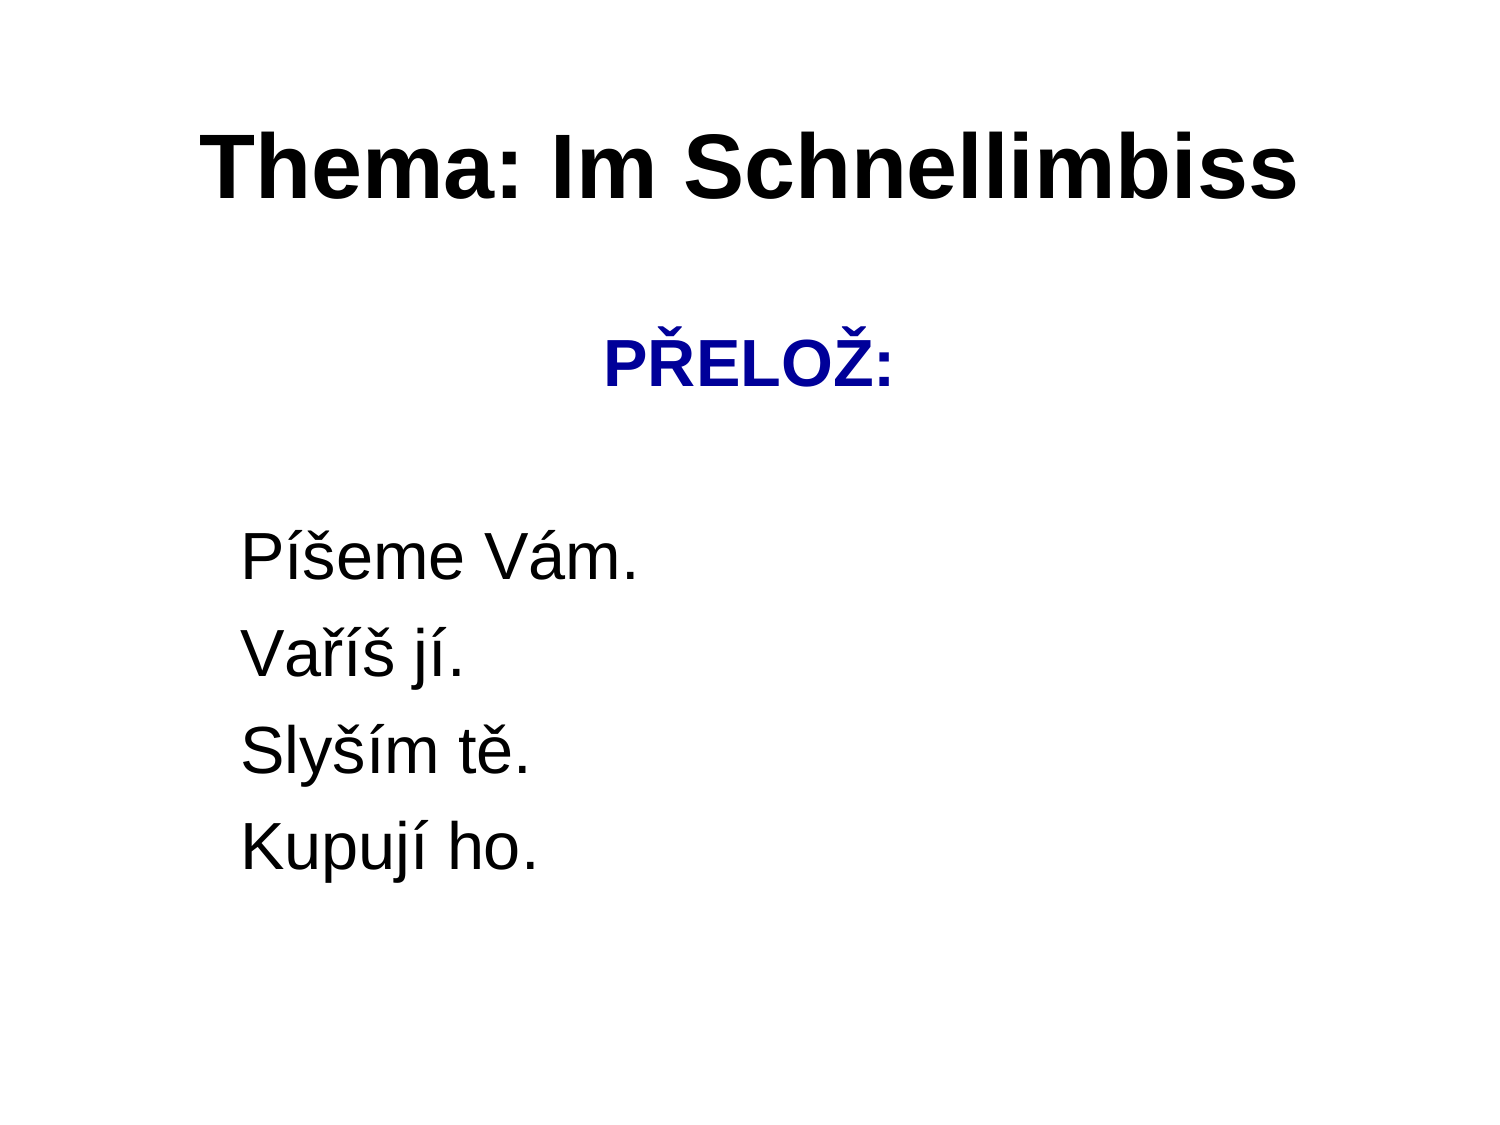

# Thema: Im Schnellimbiss
PŘELOŽ:
		Píšeme Vám.
		Vaříš jí.
		Slyším tě.
		Kupují ho.